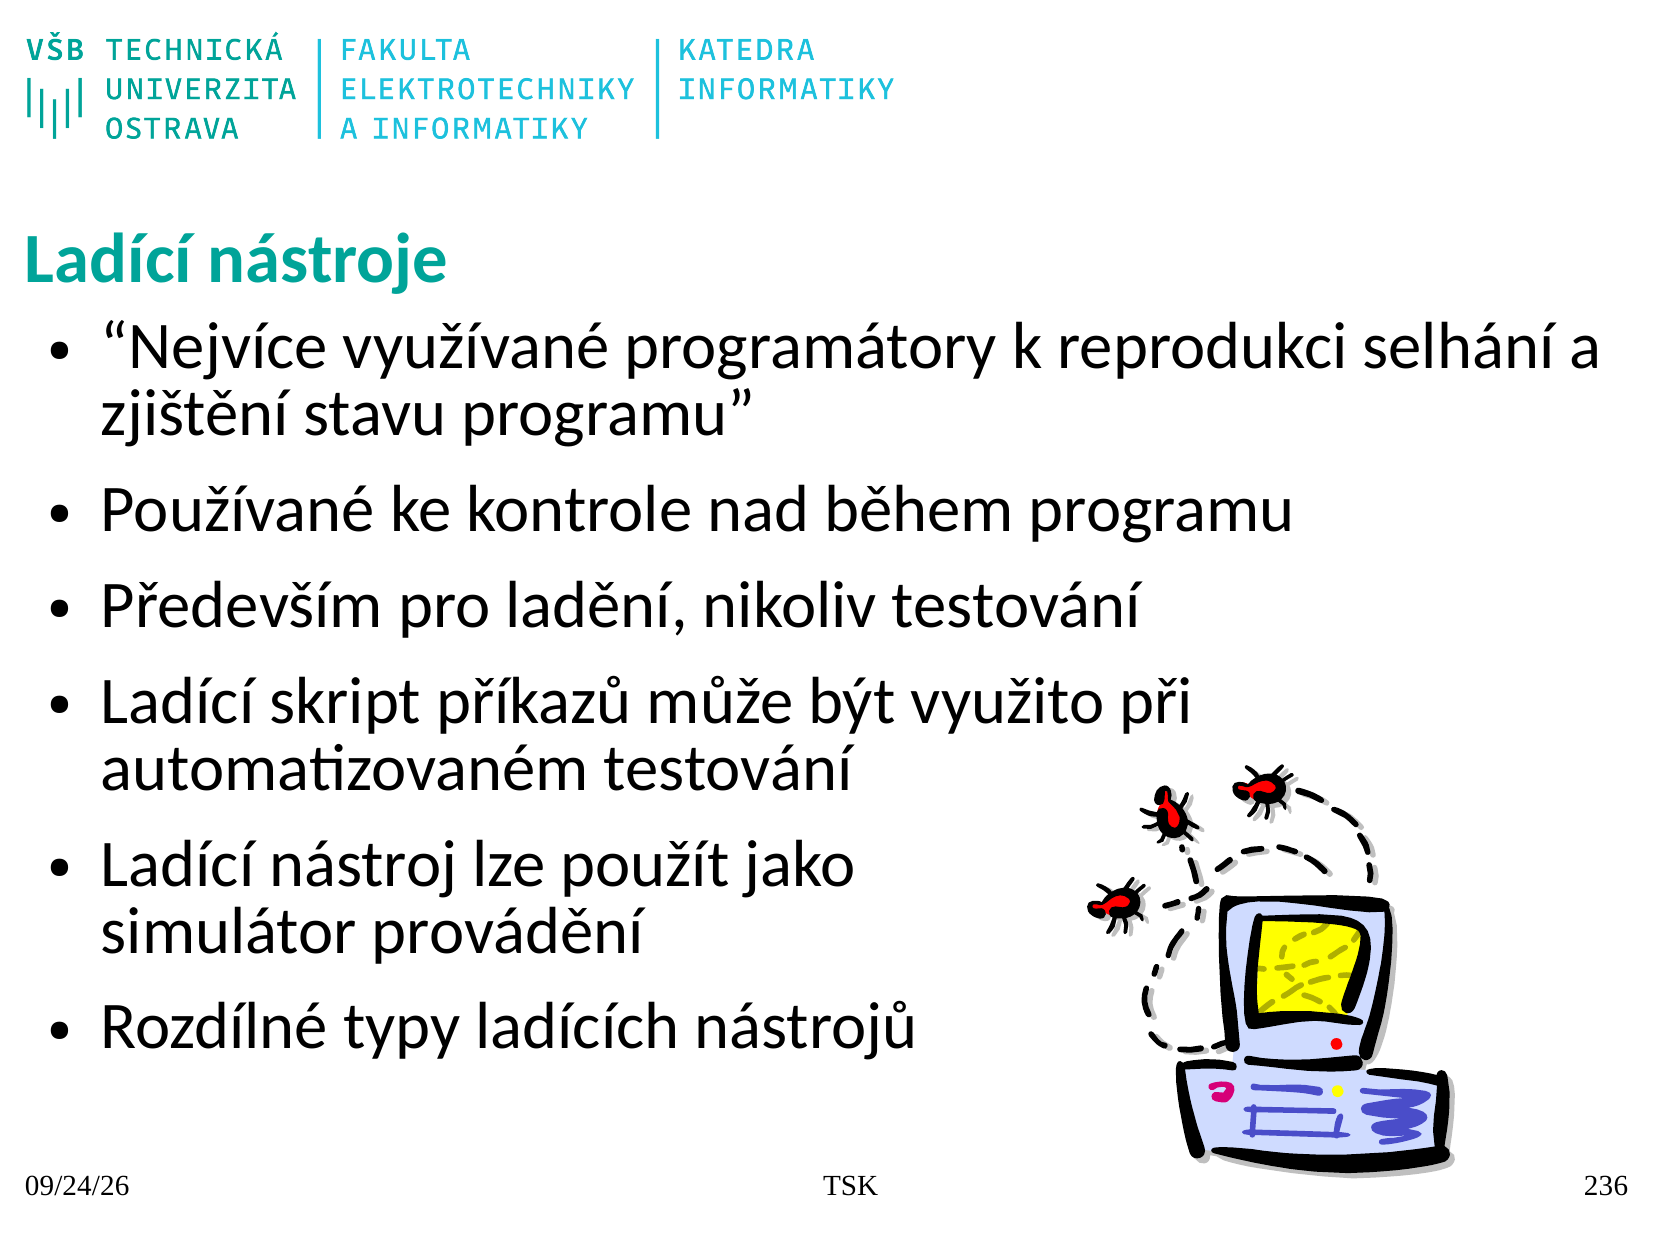

# Ladící nástroje
“Nejvíce využívané programátory k reprodukci selhání a zjištění stavu programu”
Používané ke kontrole nad během programu
Především pro ladění, nikoliv testování
Ladící skript příkazů může být využito při automatizovaném testování
Ladící nástroj lze použít jako
simulátor provádění
Rozdílné typy ladících nástrojů
TSK
236